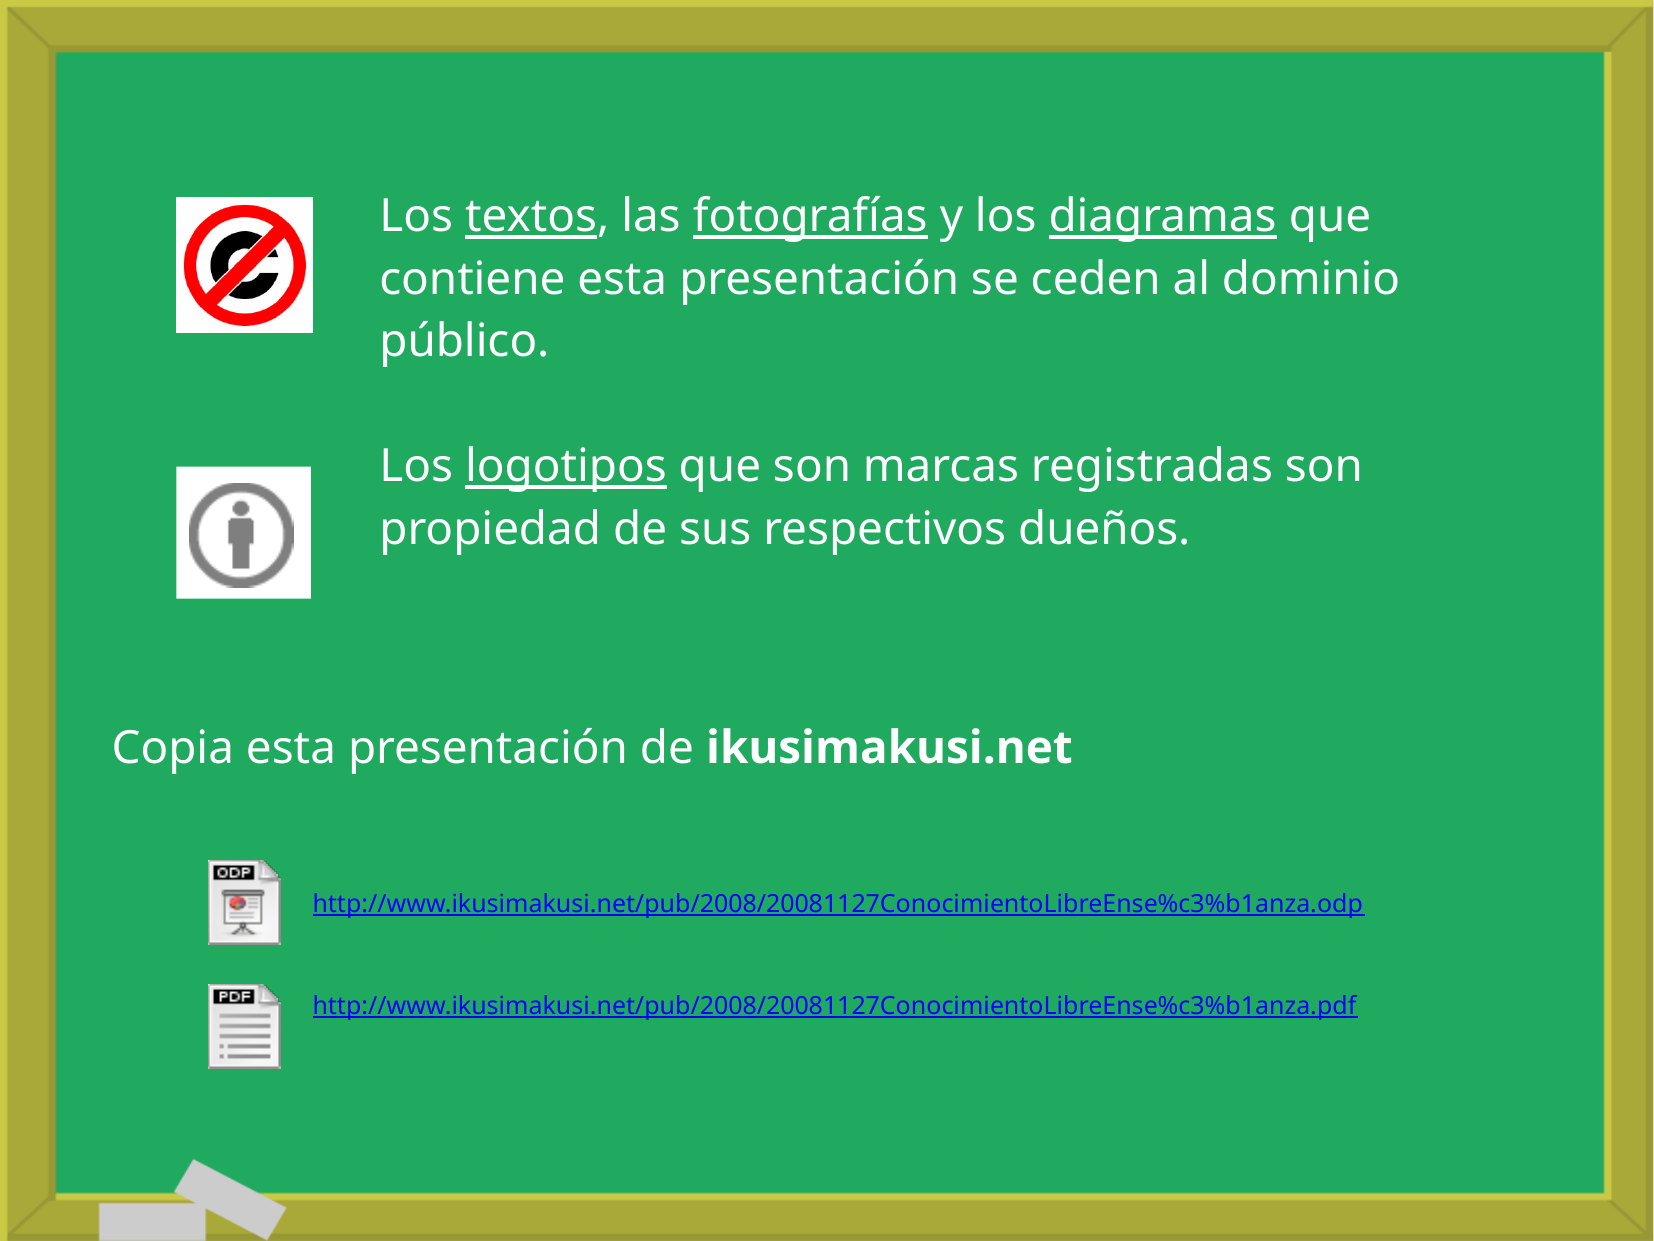

Los textos, las fotografías y los diagramas que contiene esta presentación se ceden al dominio público.
Los logotipos que son marcas registradas son propiedad de sus respectivos dueños.
Copia esta presentación de ikusimakusi.net
http://www.ikusimakusi.net/pub/2008/20081127ConocimientoLibreEnse%c3%b1anza.odp
http://www.ikusimakusi.net/pub/2008/20081127ConocimientoLibreEnse%c3%b1anza.pdf